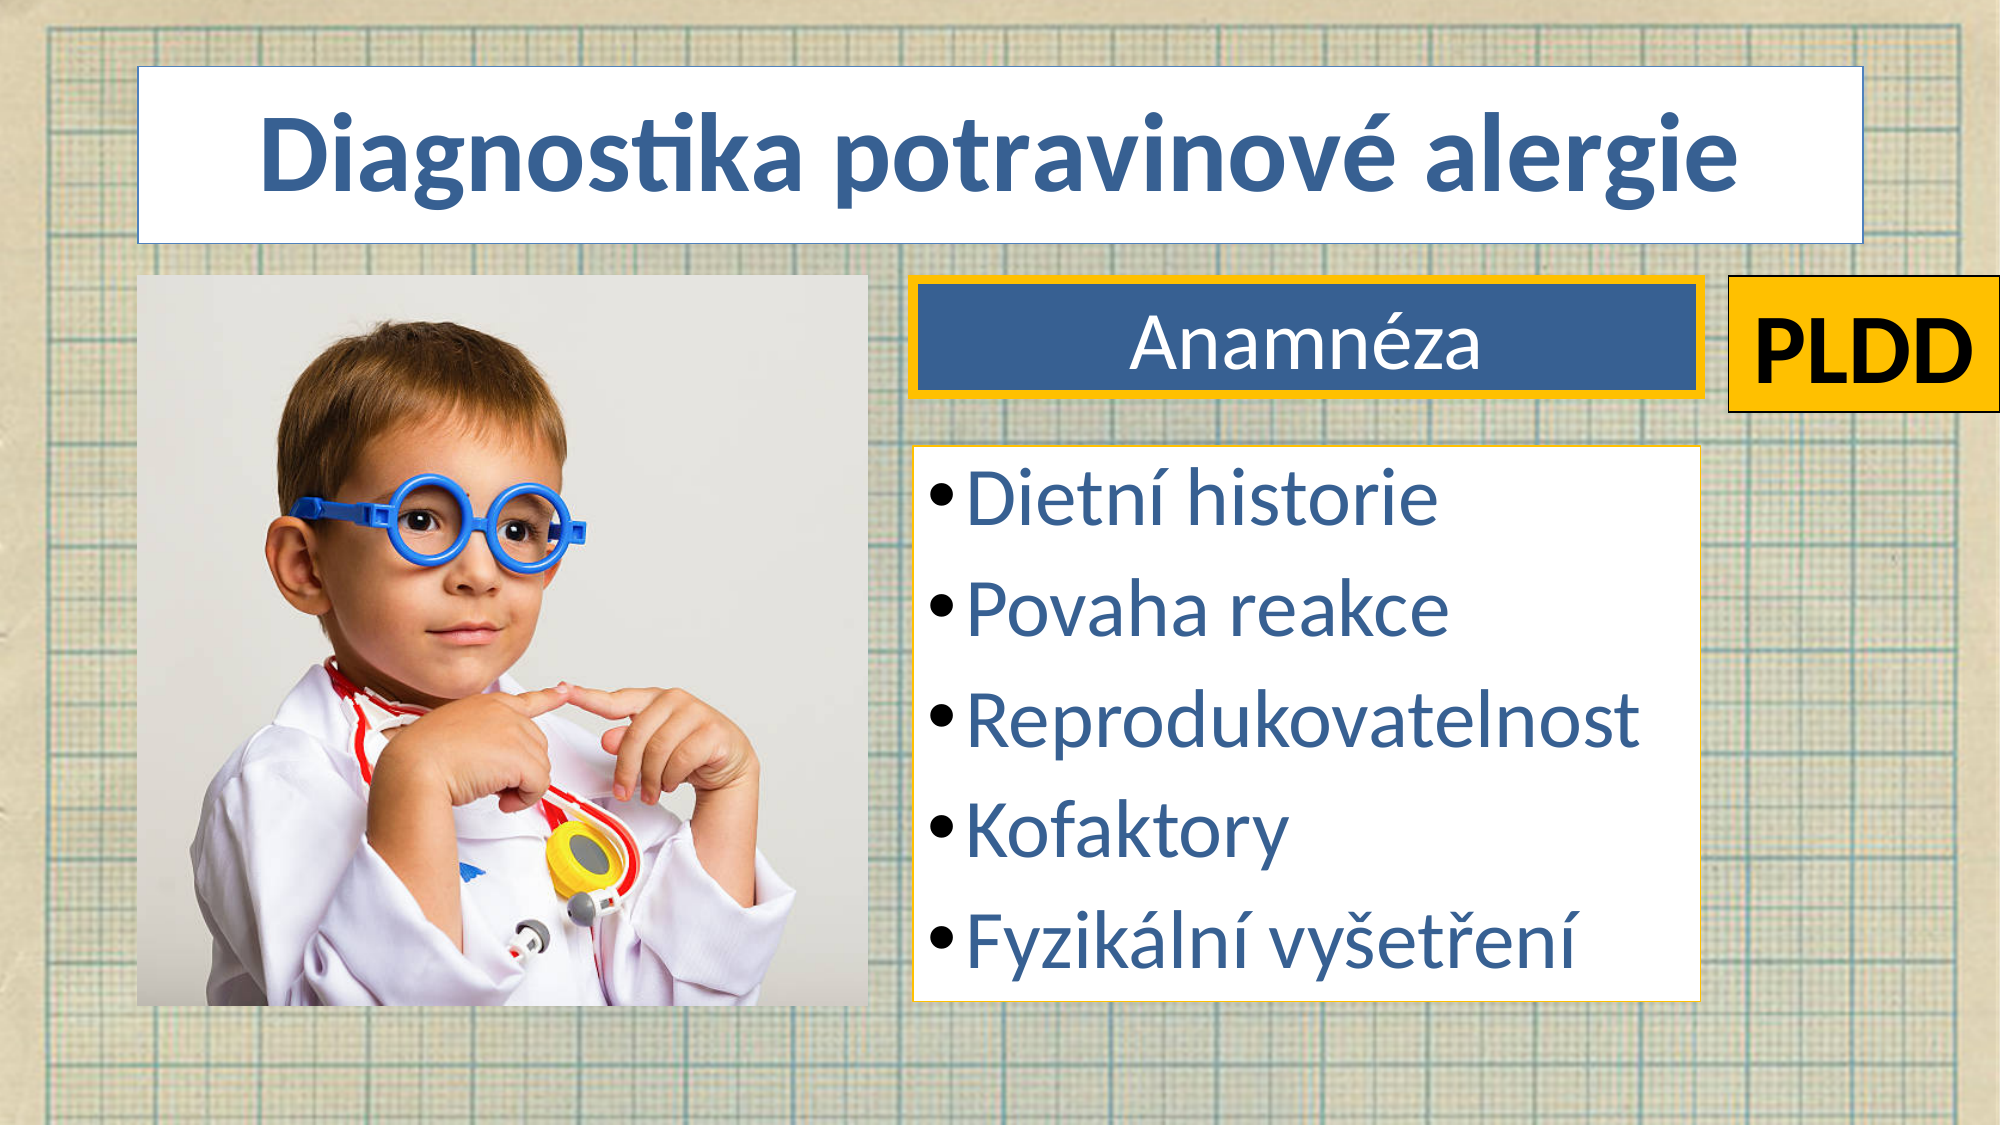

Diagnostika potravinové alergie
PLDD
Anamnéza
# Dietní historie
Povaha reakce
Reprodukovatelnost
Kofaktory
Fyzikální vyšetření